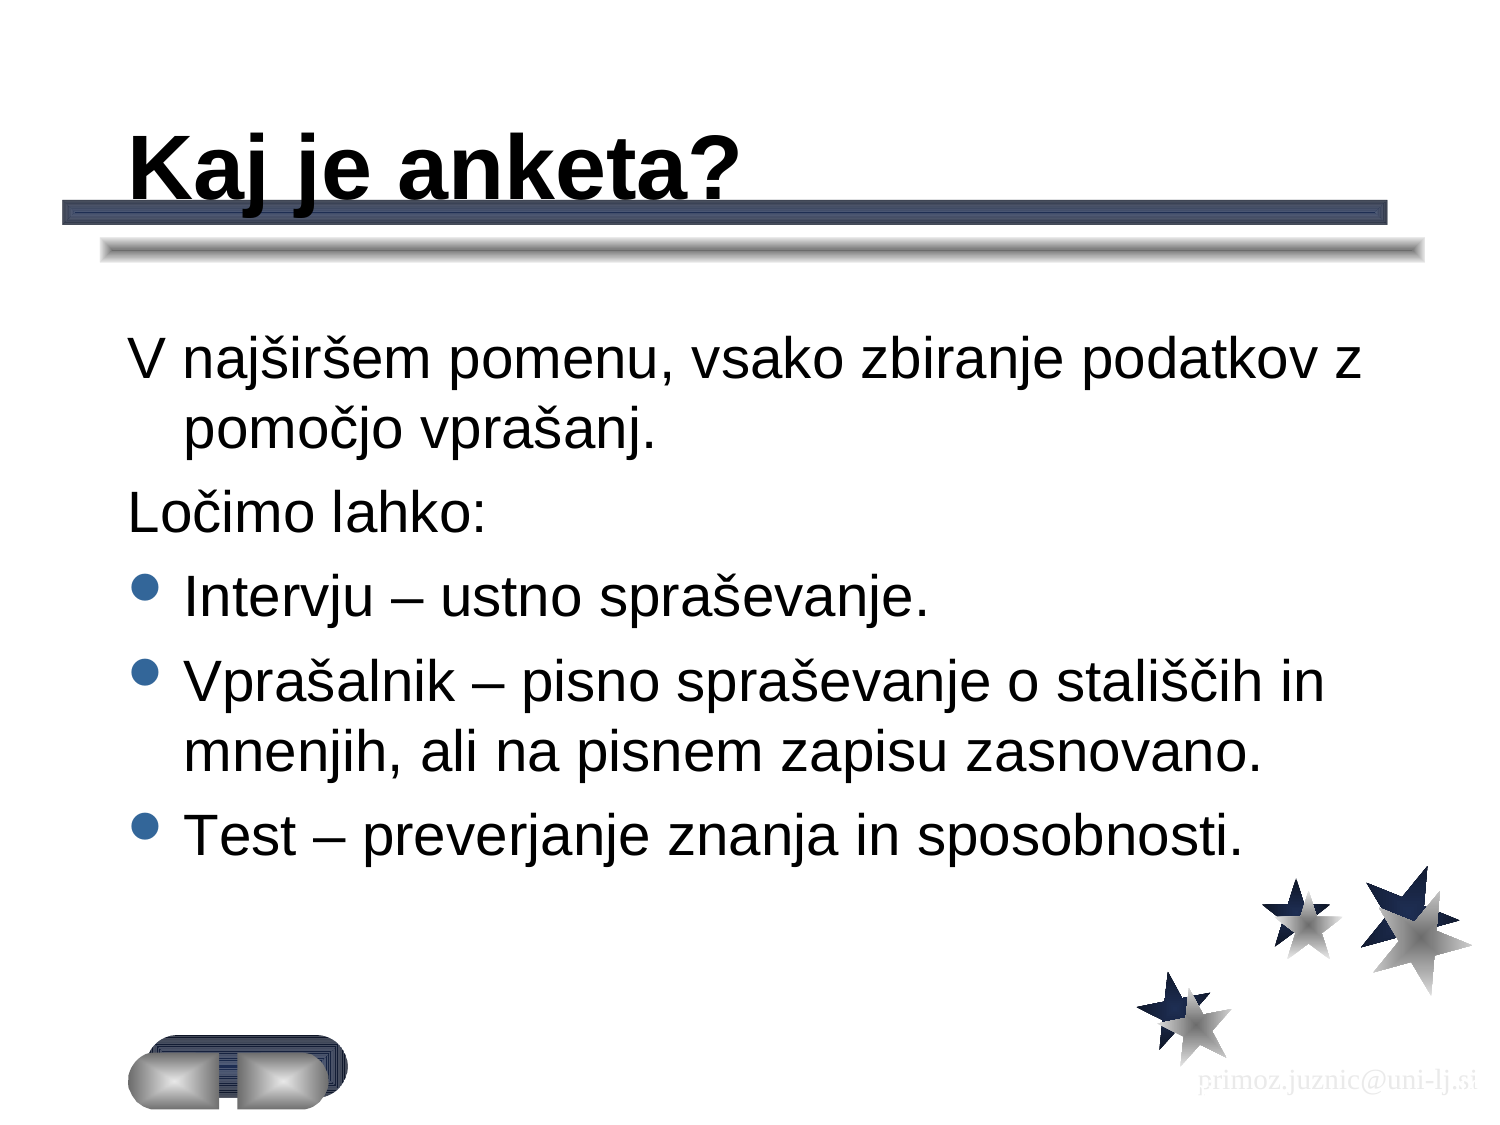

# Kaj je anketa?
V najširšem pomenu, vsako zbiranje podatkov z pomočjo vprašanj.
Ločimo lahko:
Intervju – ustno spraševanje.
Vprašalnik – pisno spraševanje o stališčih in mnenjih, ali na pisnem zapisu zasnovano.
Test – preverjanje znanja in sposobnosti.
Primoz Juznic, BINK, FF, Univerza v Ljubljani